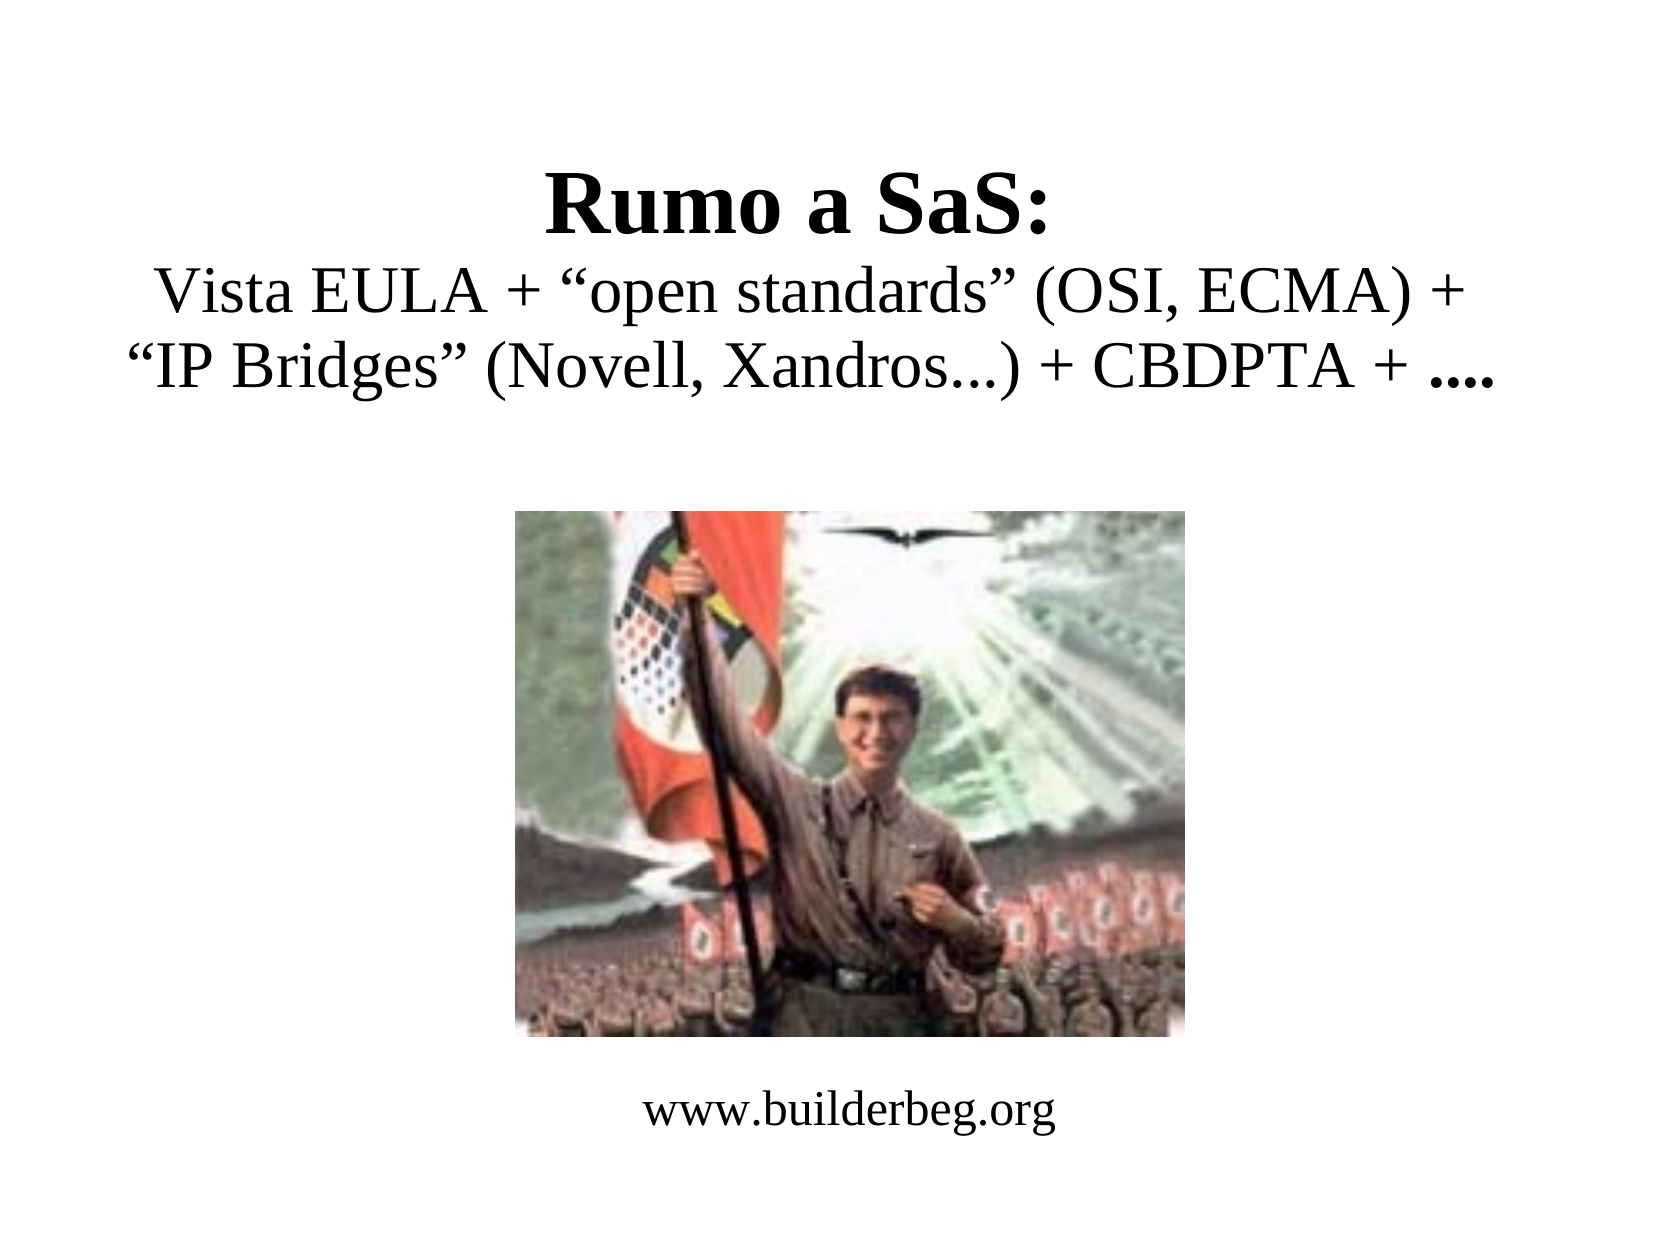

# Rumo a SaS: Vista EULA + “open standards” (OSI, ECMA) + “IP Bridges” (Novell, Xandros...) + CBDPTA + ....
www.builderbeg.org